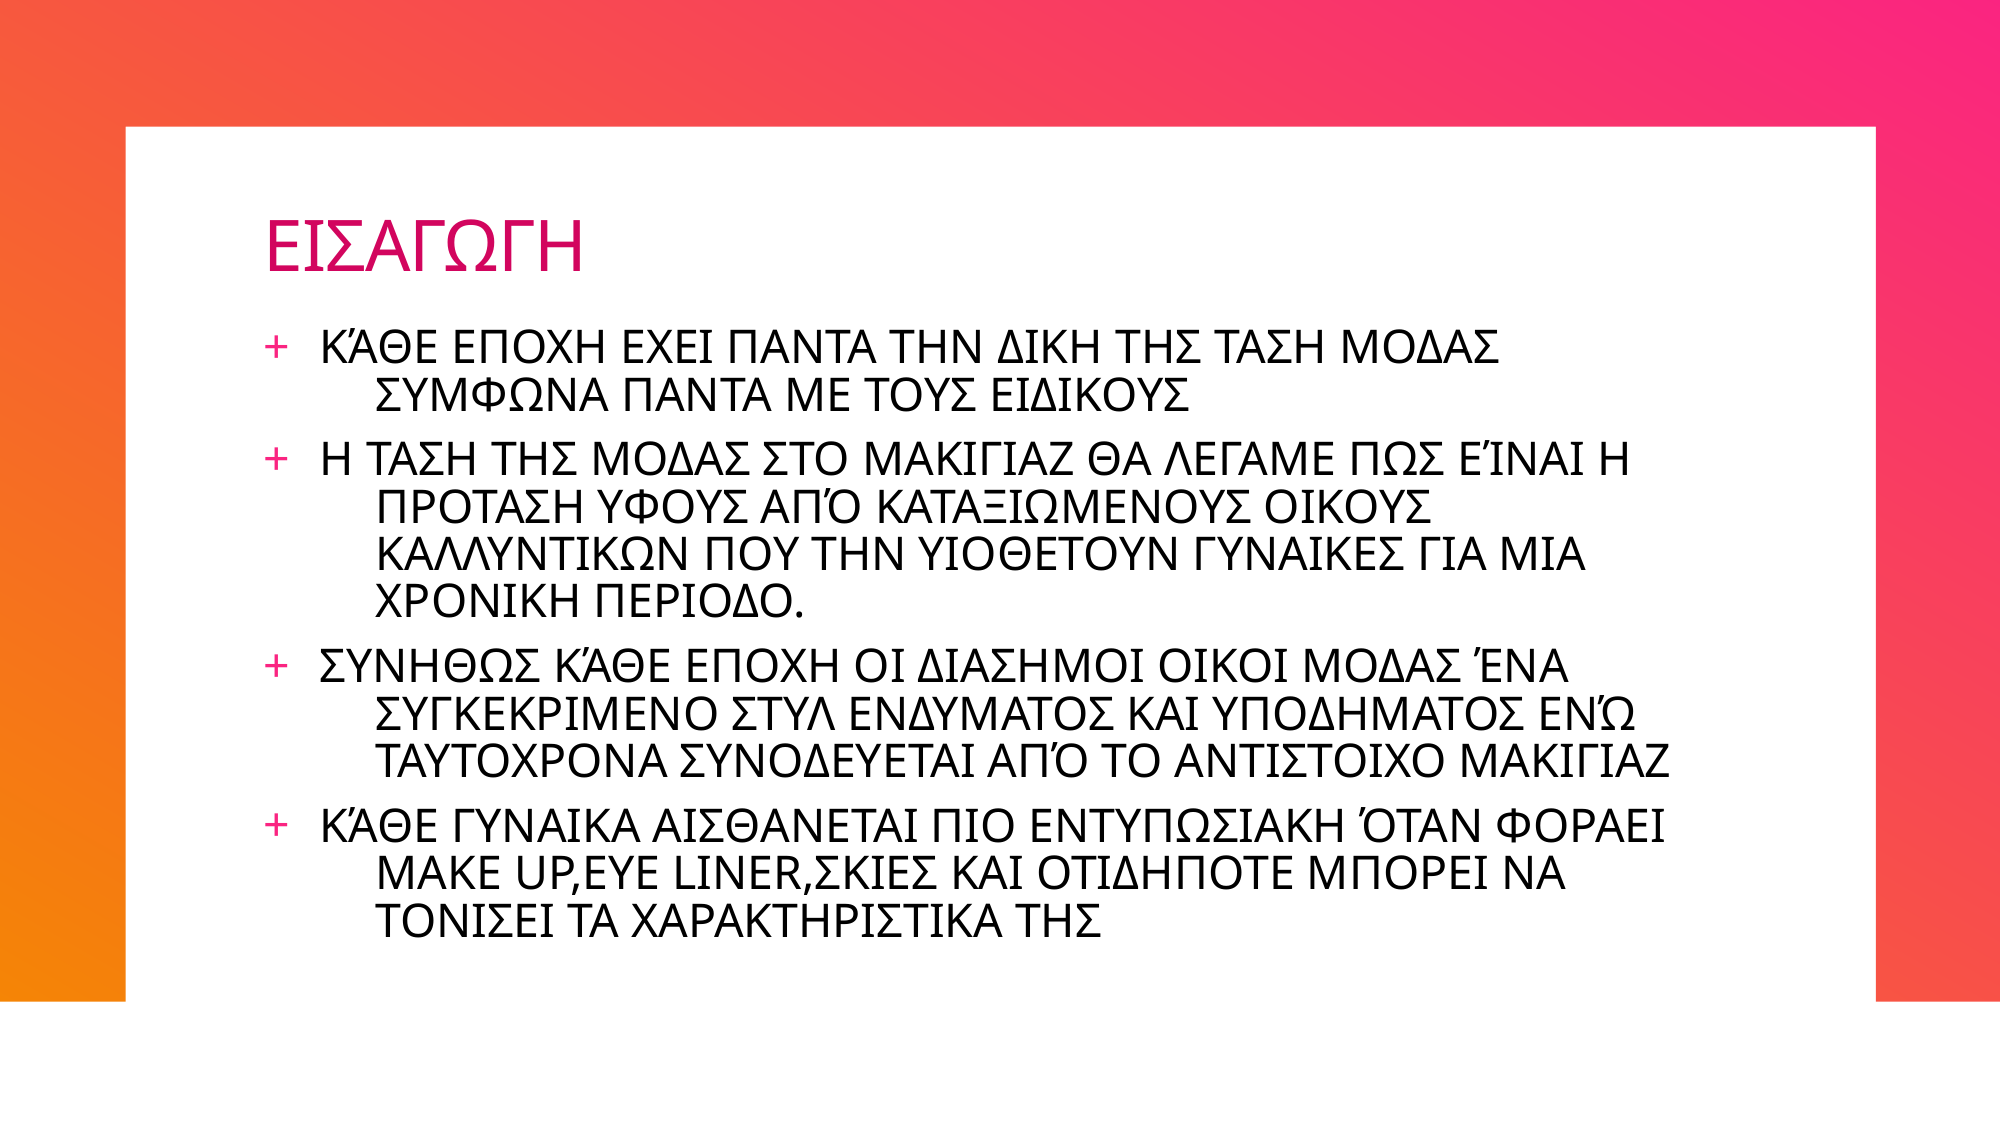

# ΕΙΣΑΓΩΓΗ
ΚΆΘΕ ΕΠΟΧΗ ΕΧΕΙ ΠΑΝΤΑ ΤΗΝ ΔΙΚΗ ΤΗΣ ΤΑΣΗ ΜΟΔΑΣ ΣΥΜΦΩΝΑ ΠΑΝΤΑ ΜΕ ΤΟΥΣ ΕΙΔΙΚΟΥΣ
Η ΤΑΣΗ ΤΗΣ ΜΟΔΑΣ ΣΤΟ ΜΑΚΙΓΙΑΖ ΘΑ ΛΕΓΑΜΕ ΠΩΣ ΕΊΝΑΙ Η ΠΡΟΤΑΣΗ ΥΦΟΥΣ ΑΠΌ ΚΑΤΑΞΙΩΜΕΝΟΥΣ ΟΙΚΟΥΣ ΚΑΛΛΥΝΤΙΚΩΝ ΠΟΥ ΤΗΝ ΥΙΟΘΕΤΟΥΝ ΓΥΝΑΙΚΕΣ ΓΙΑ ΜΙΑ ΧΡΟΝΙΚΗ ΠΕΡΙΟΔΟ.
ΣΥΝΗΘΩΣ ΚΆΘΕ ΕΠΟΧΗ ΟΙ ΔΙΑΣΗΜΟΙ ΟΙΚΟΙ ΜΟΔΑΣ ΈΝΑ ΣΥΓΚΕΚΡΙΜΕΝΟ ΣΤΥΛ ΕΝΔΥΜΑΤΟΣ ΚΑΙ ΥΠΟΔΗΜΑΤΟΣ ΕΝΏ ΤΑΥΤΟΧΡΟΝΑ ΣΥΝΟΔΕΥΕΤΑΙ ΑΠΌ ΤΟ ΑΝΤΙΣΤΟΙΧΟ ΜΑΚΙΓΙΑΖ
ΚΆΘΕ ΓΥΝΑΙΚΑ ΑΙΣΘΑΝΕΤΑΙ ΠΙΟ ΕΝΤΥΠΩΣΙΑΚΗ ΌΤΑΝ ΦΟΡΑΕΙ MAKE UP,EYE LINER,ΣΚΙΕΣ ΚΑΙ ΟΤΙΔΗΠΟΤΕ ΜΠΟΡΕΙ ΝΑ ΤΟΝΙΣΕΙ ΤΑ ΧΑΡΑΚΤΗΡΙΣΤΙΚΑ ΤΗΣ